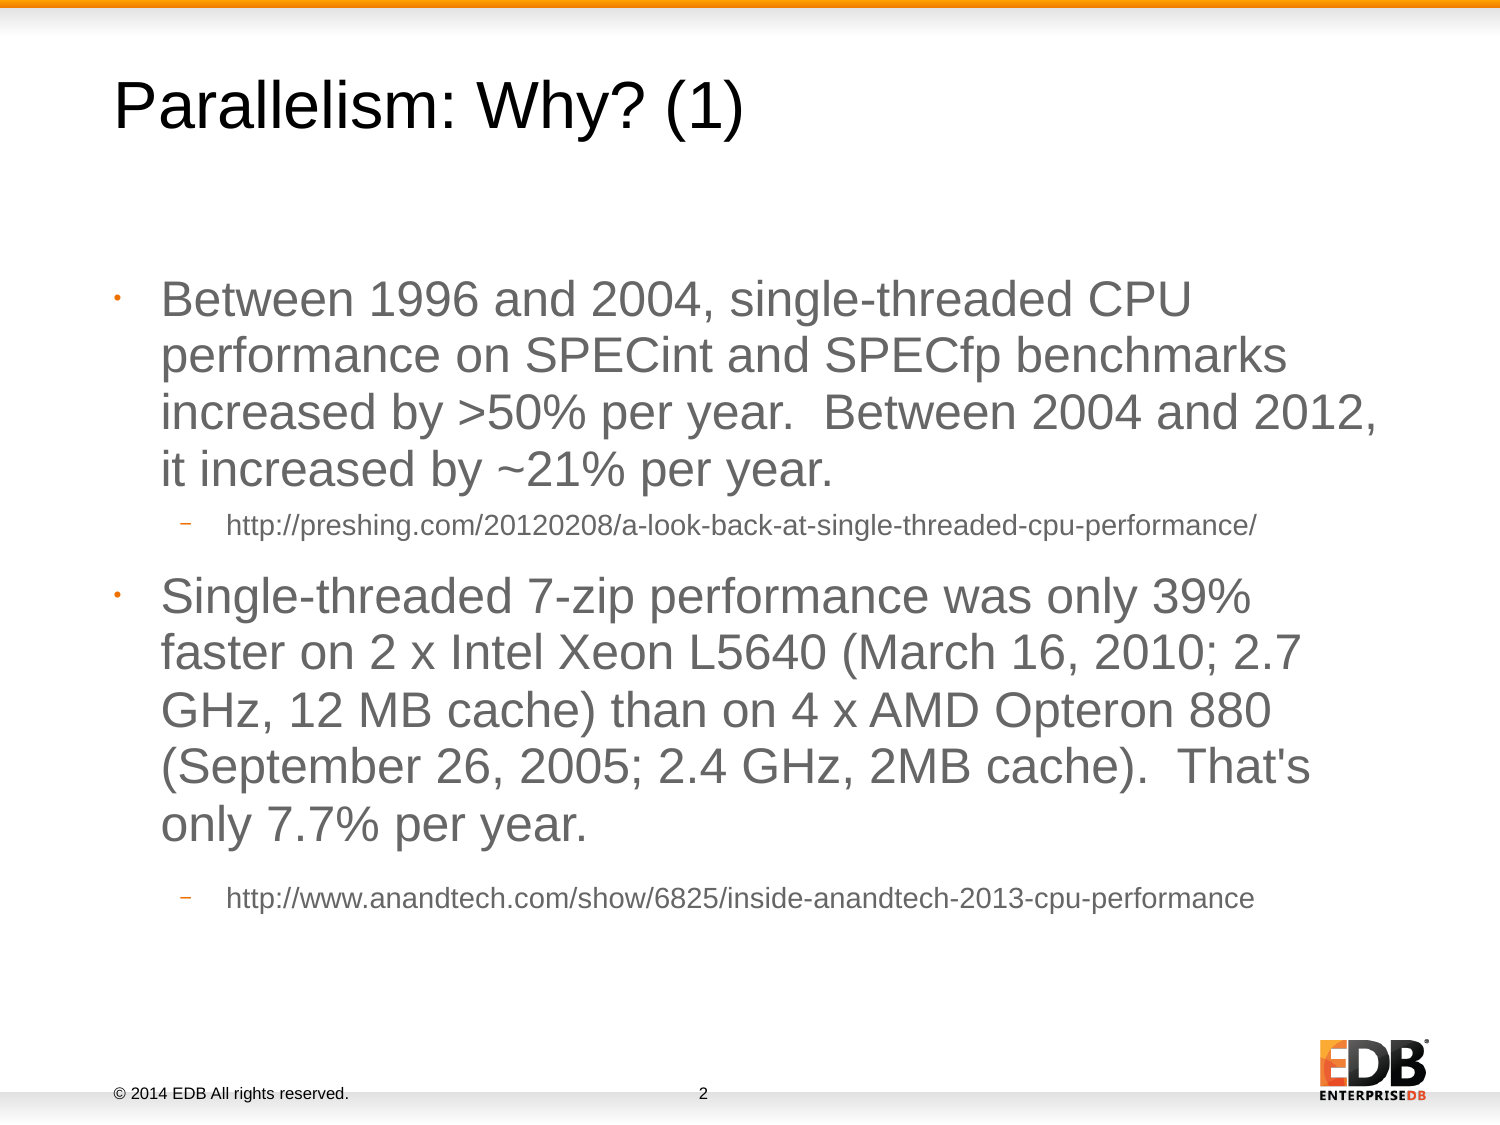

Parallelism: Why? (1)
# Between 1996 and 2004, single-threaded CPU performance on SPECint and SPECfp benchmarks increased by >50% per year. Between 2004 and 2012, it increased by ~21% per year.
http://preshing.com/20120208/a-look-back-at-single-threaded-cpu-performance/
Single-threaded 7-zip performance was only 39% faster on 2 x Intel Xeon L5640 (March 16, 2010; 2.7 GHz, 12 MB cache) than on 4 x AMD Opteron 880 (September 26, 2005; 2.4 GHz, 2MB cache). That's only 7.7% per year.
http://www.anandtech.com/show/6825/inside-anandtech-2013-cpu-performance